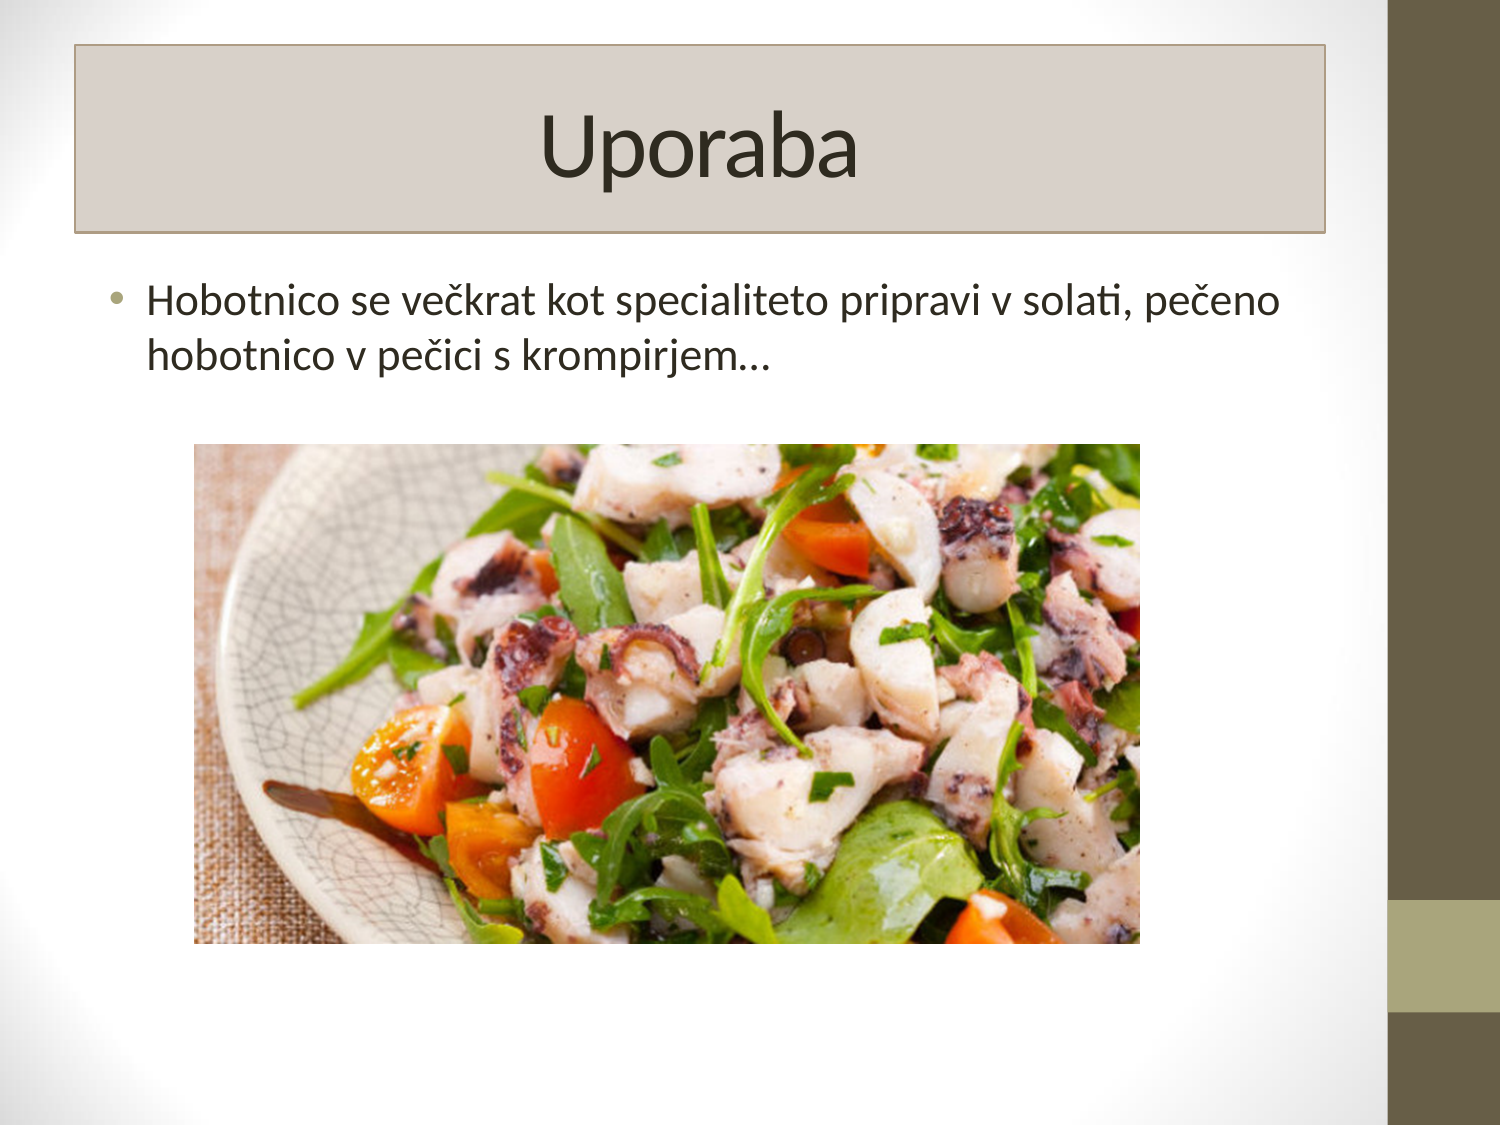

# Uporaba
Hobotnico se večkrat kot specialiteto pripravi v solati, pečeno hobotnico v pečici s krompirjem…